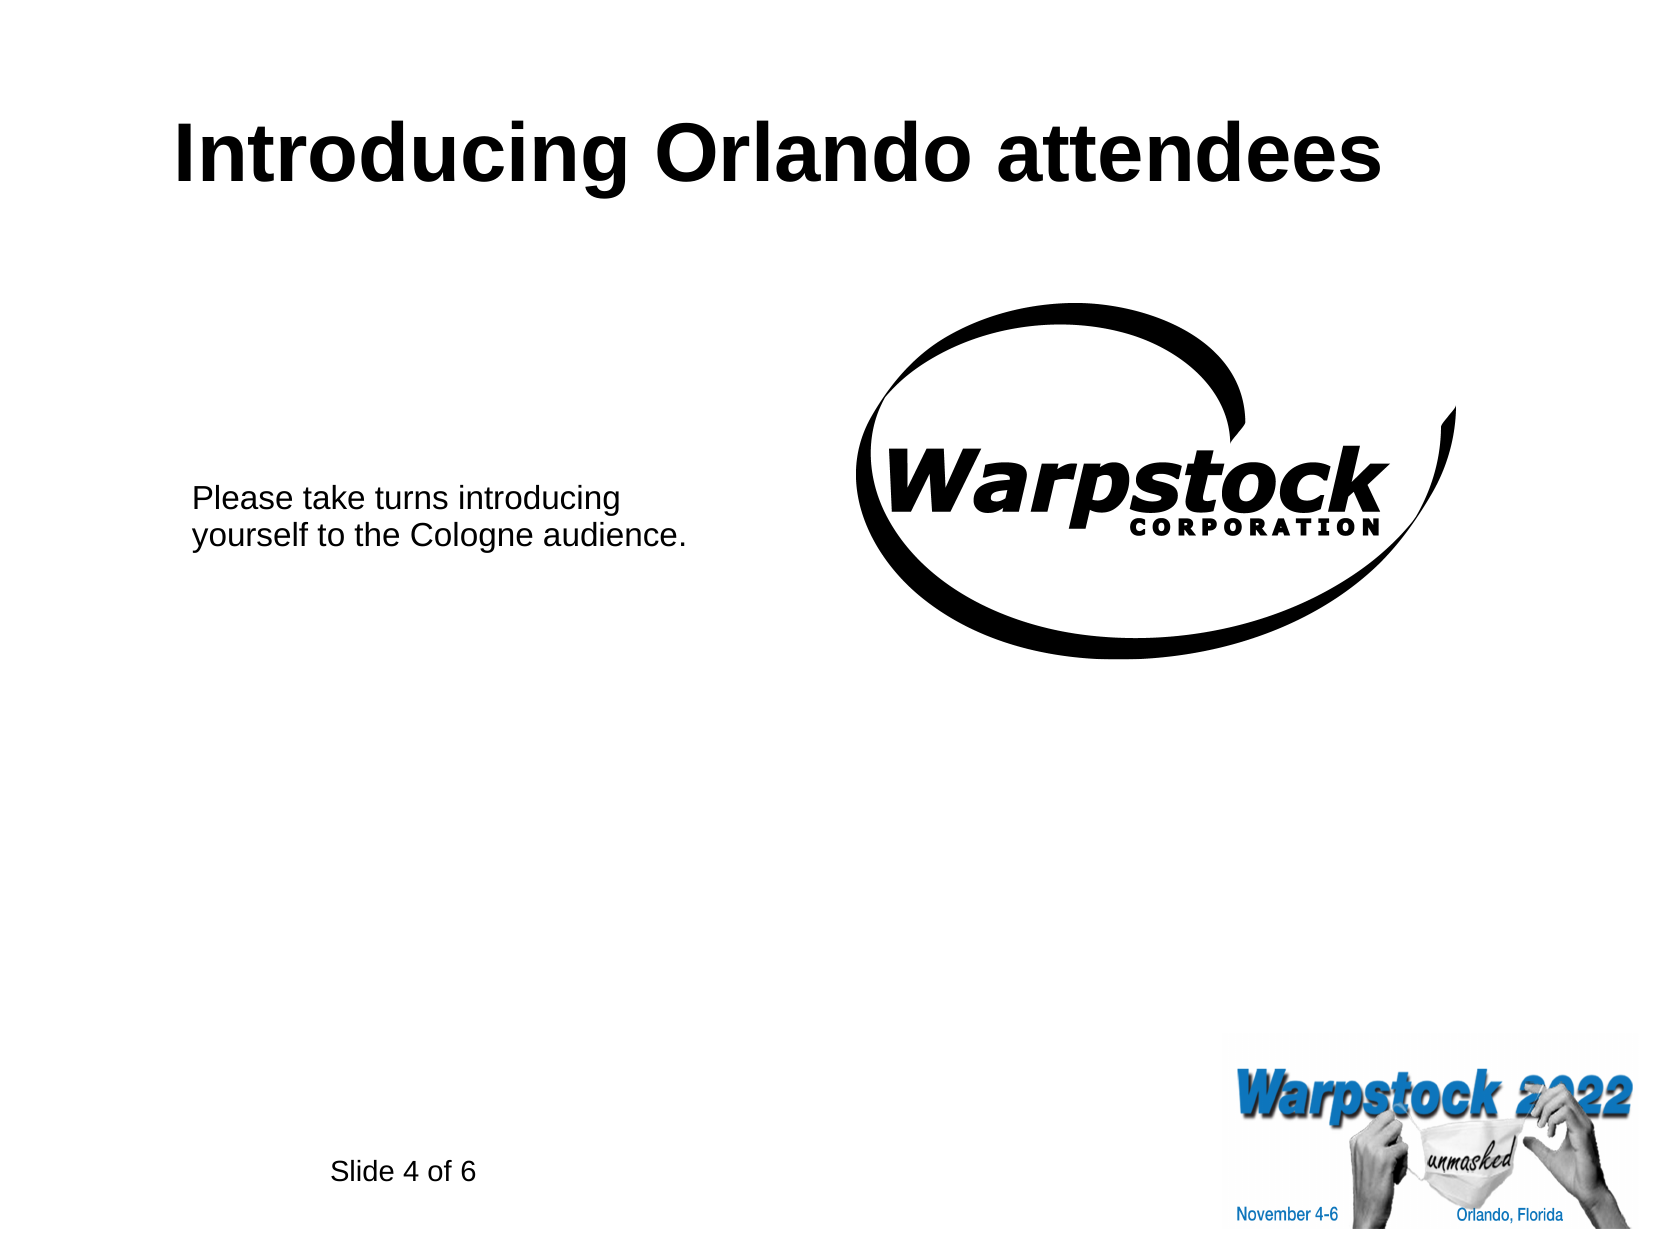

# Introducing Orlando attendees
Please take turns introducing yourself to the Cologne audience.